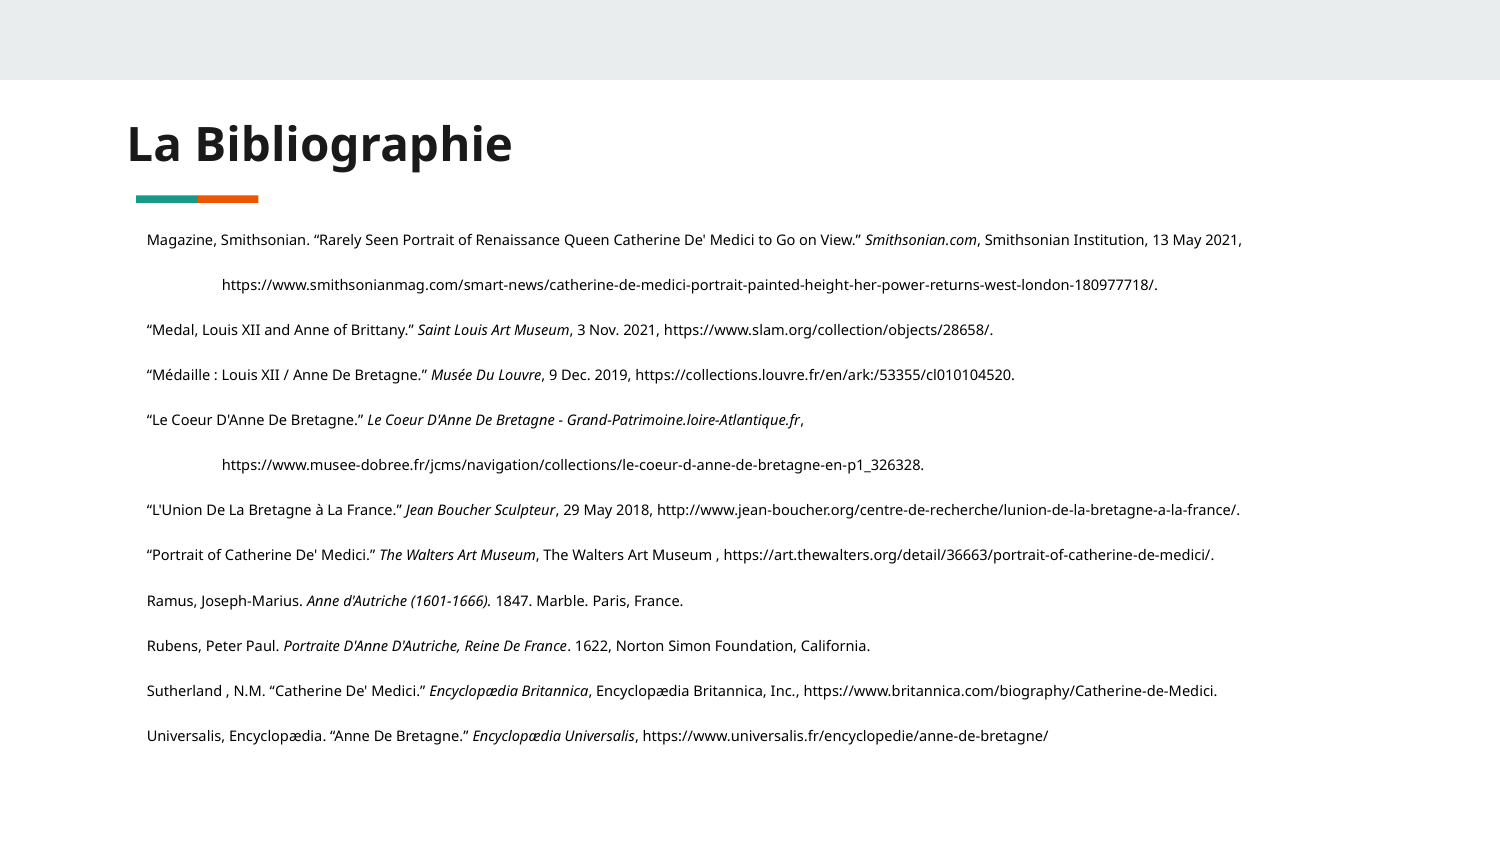

# La Bibliographie
Magazine, Smithsonian. “Rarely Seen Portrait of Renaissance Queen Catherine De' Medici to Go on View.” Smithsonian.com, Smithsonian Institution, 13 May 2021,
https://www.smithsonianmag.com/smart-news/catherine-de-medici-portrait-painted-height-her-power-returns-west-london-180977718/.
“Medal, Louis XII and Anne of Brittany.” Saint Louis Art Museum, 3 Nov. 2021, https://www.slam.org/collection/objects/28658/.
“Médaille : Louis XII / Anne De Bretagne.” Musée Du Louvre, 9 Dec. 2019, https://collections.louvre.fr/en/ark:/53355/cl010104520.
“Le Coeur D'Anne De Bretagne.” Le Coeur D'Anne De Bretagne - Grand-Patrimoine.loire-Atlantique.fr,
https://www.musee-dobree.fr/jcms/navigation/collections/le-coeur-d-anne-de-bretagne-en-p1_326328.
“L'Union De La Bretagne à La France.” Jean Boucher Sculpteur, 29 May 2018, http://www.jean-boucher.org/centre-de-recherche/lunion-de-la-bretagne-a-la-france/.
“Portrait of Catherine De' Medici.” The Walters Art Museum, The Walters Art Museum , https://art.thewalters.org/detail/36663/portrait-of-catherine-de-medici/.
Ramus, Joseph-Marius. Anne d'Autriche (1601-1666). 1847. Marble. Paris, France.
Rubens, Peter Paul. Portraite D'Anne D'Autriche, Reine De France. 1622, Norton Simon Foundation, California.
Sutherland , N.M. “Catherine De' Medici.” Encyclopædia Britannica, Encyclopædia Britannica, Inc., https://www.britannica.com/biography/Catherine-de-Medici.
Universalis‎, Encyclopædia. “Anne De Bretagne.” Encyclopædia Universalis, https://www.universalis.fr/encyclopedie/anne-de-bretagne/